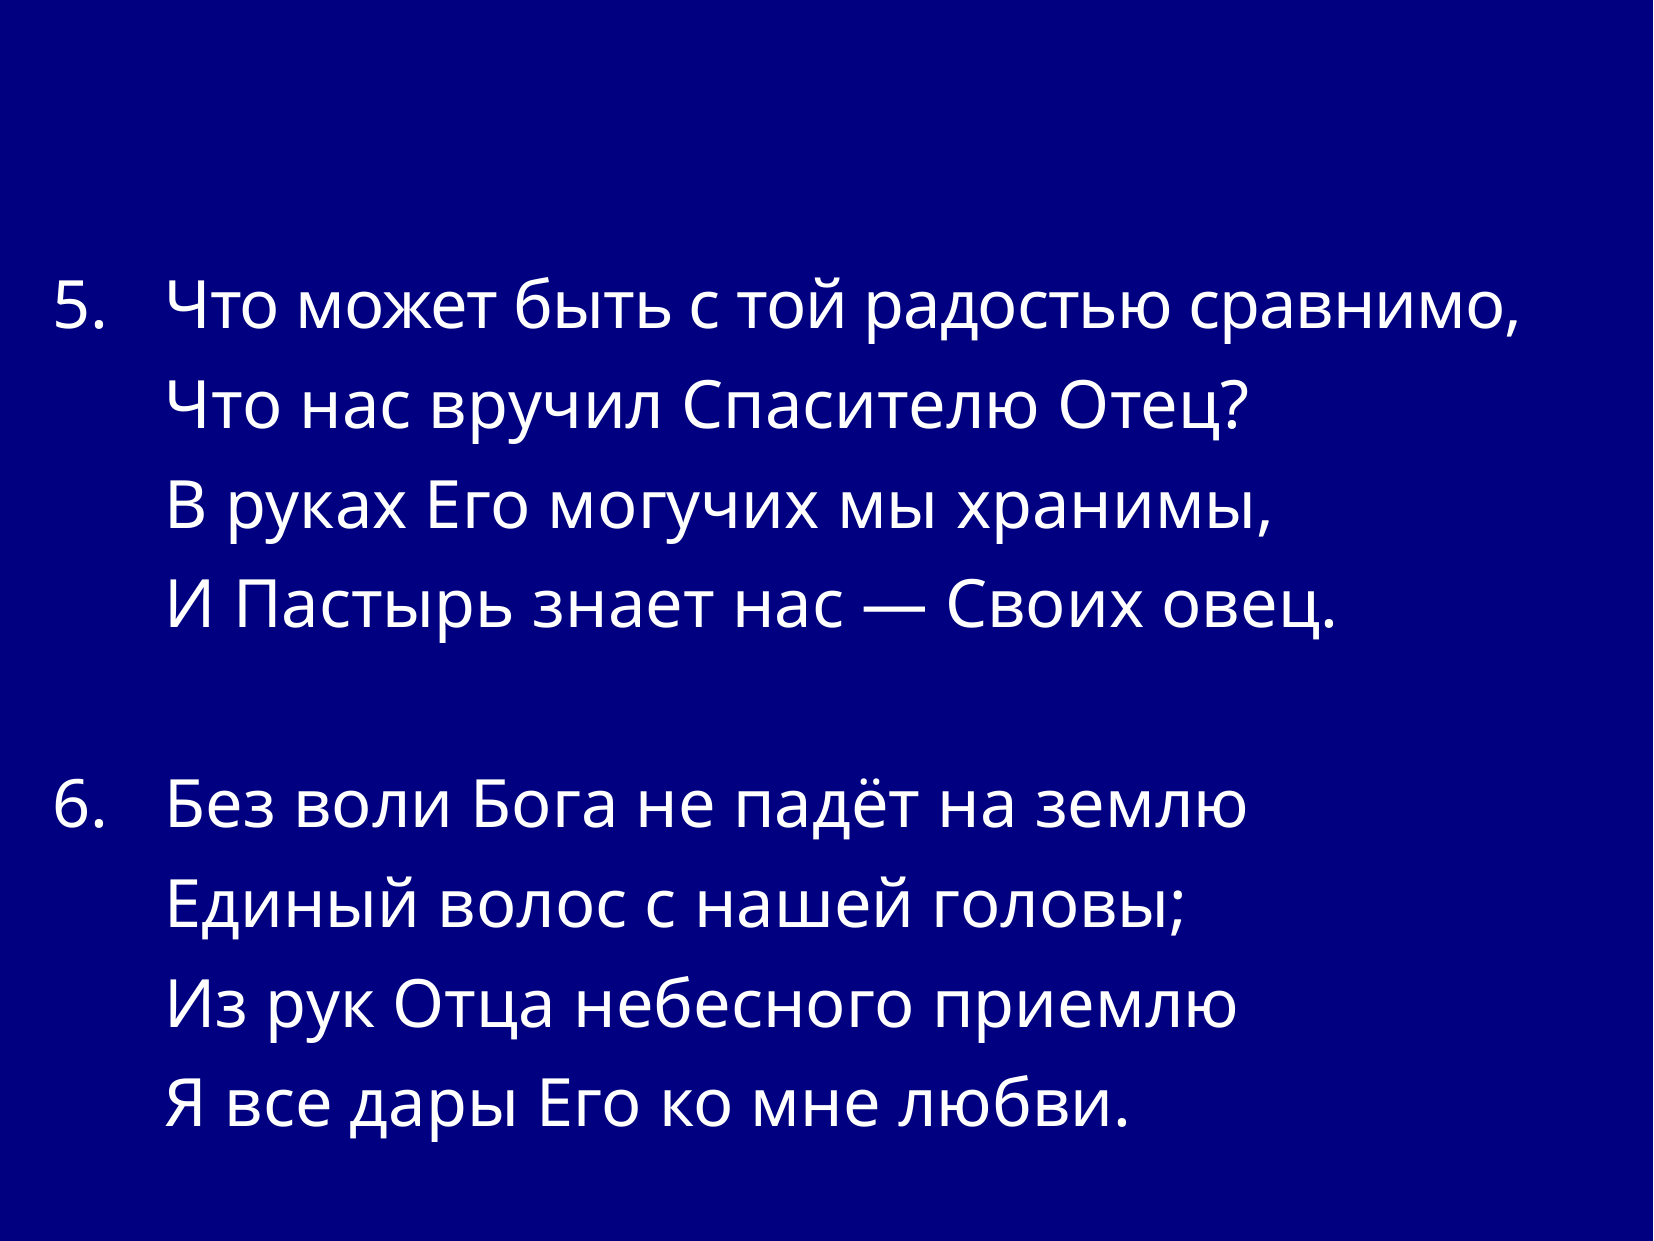

5.	Что может быть с той радостью сравнимо,
	Что нас вручил Спасителю Отец?
	В руках Его могучих мы хранимы,
	И Пастырь знает нас — Своих овец.
6.	Без воли Бога не падёт на землю
	Единый волос с нашей головы;
	Из рук Отца небесного приемлю
	Я все дары Его ко мне любви.